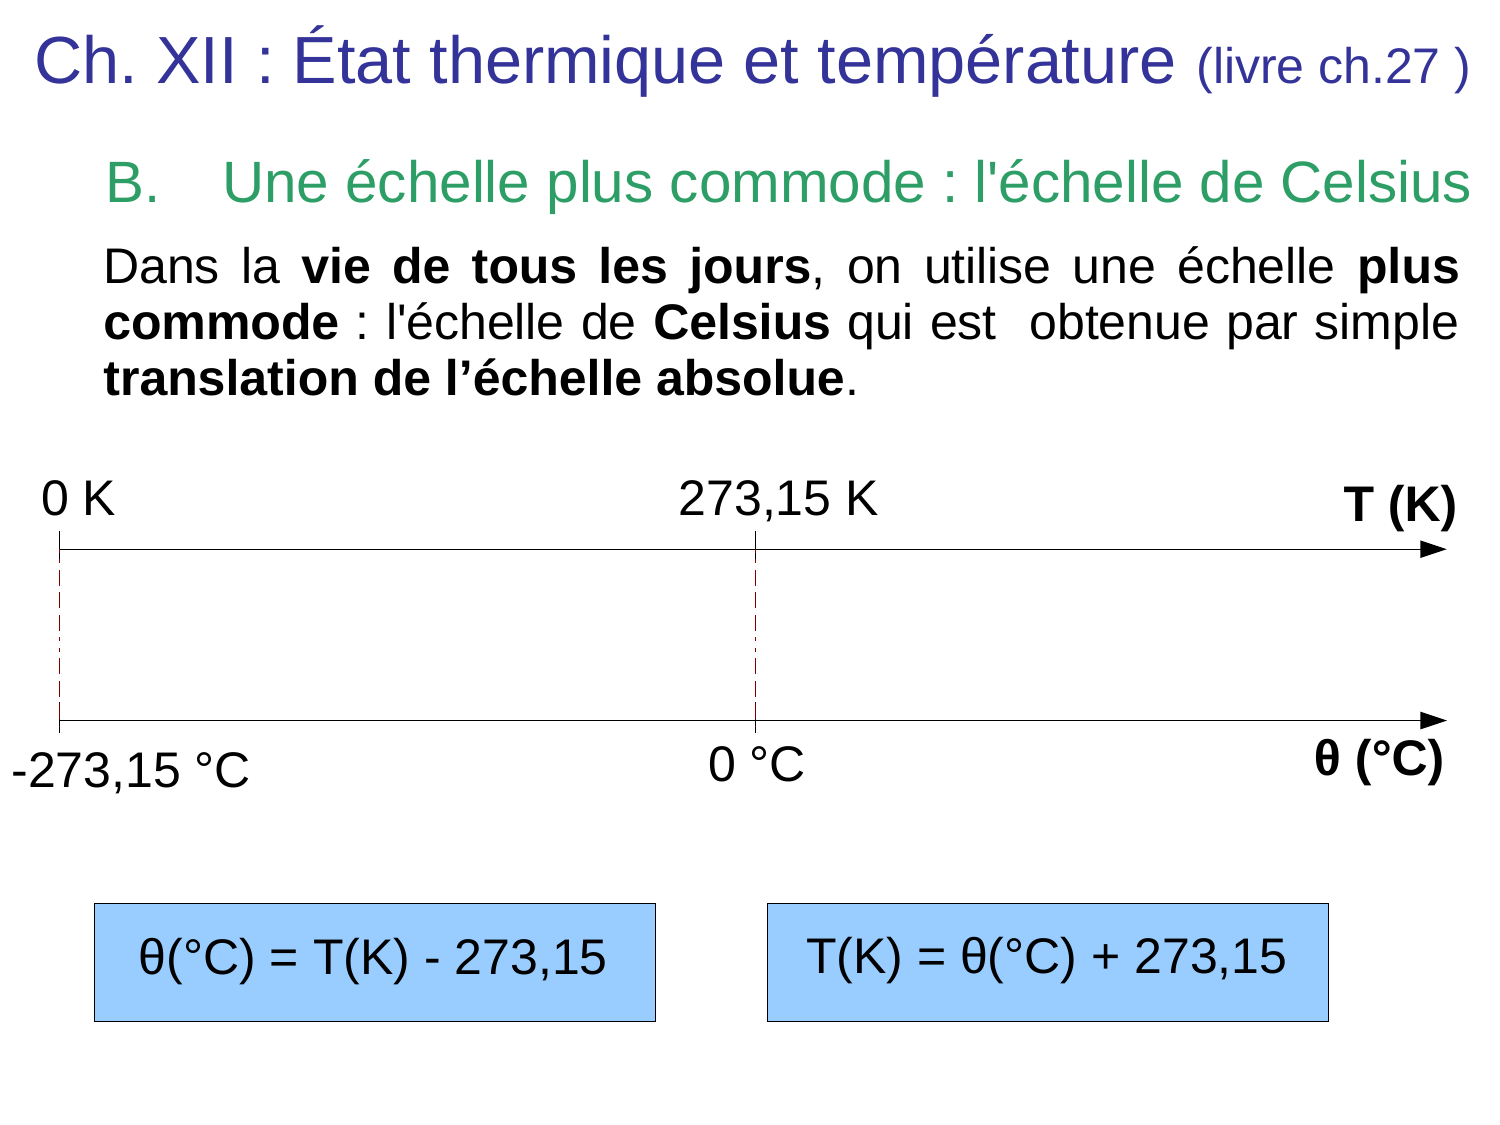

# Ch. XII : État thermique et température (livre ch.27 )
B.	Une échelle plus commode : l'échelle de Celsius
Dans la vie de tous les jours, on utilise une échelle plus commode : l'échelle de Celsius qui est obtenue par simple translation de l’échelle absolue.
0 K
273,15 K
T (K)
θ (°C)
0 °C
-273,15 °C
θ(°C) = T(K) - 273,15
T(K) = θ(°C) + 273,15